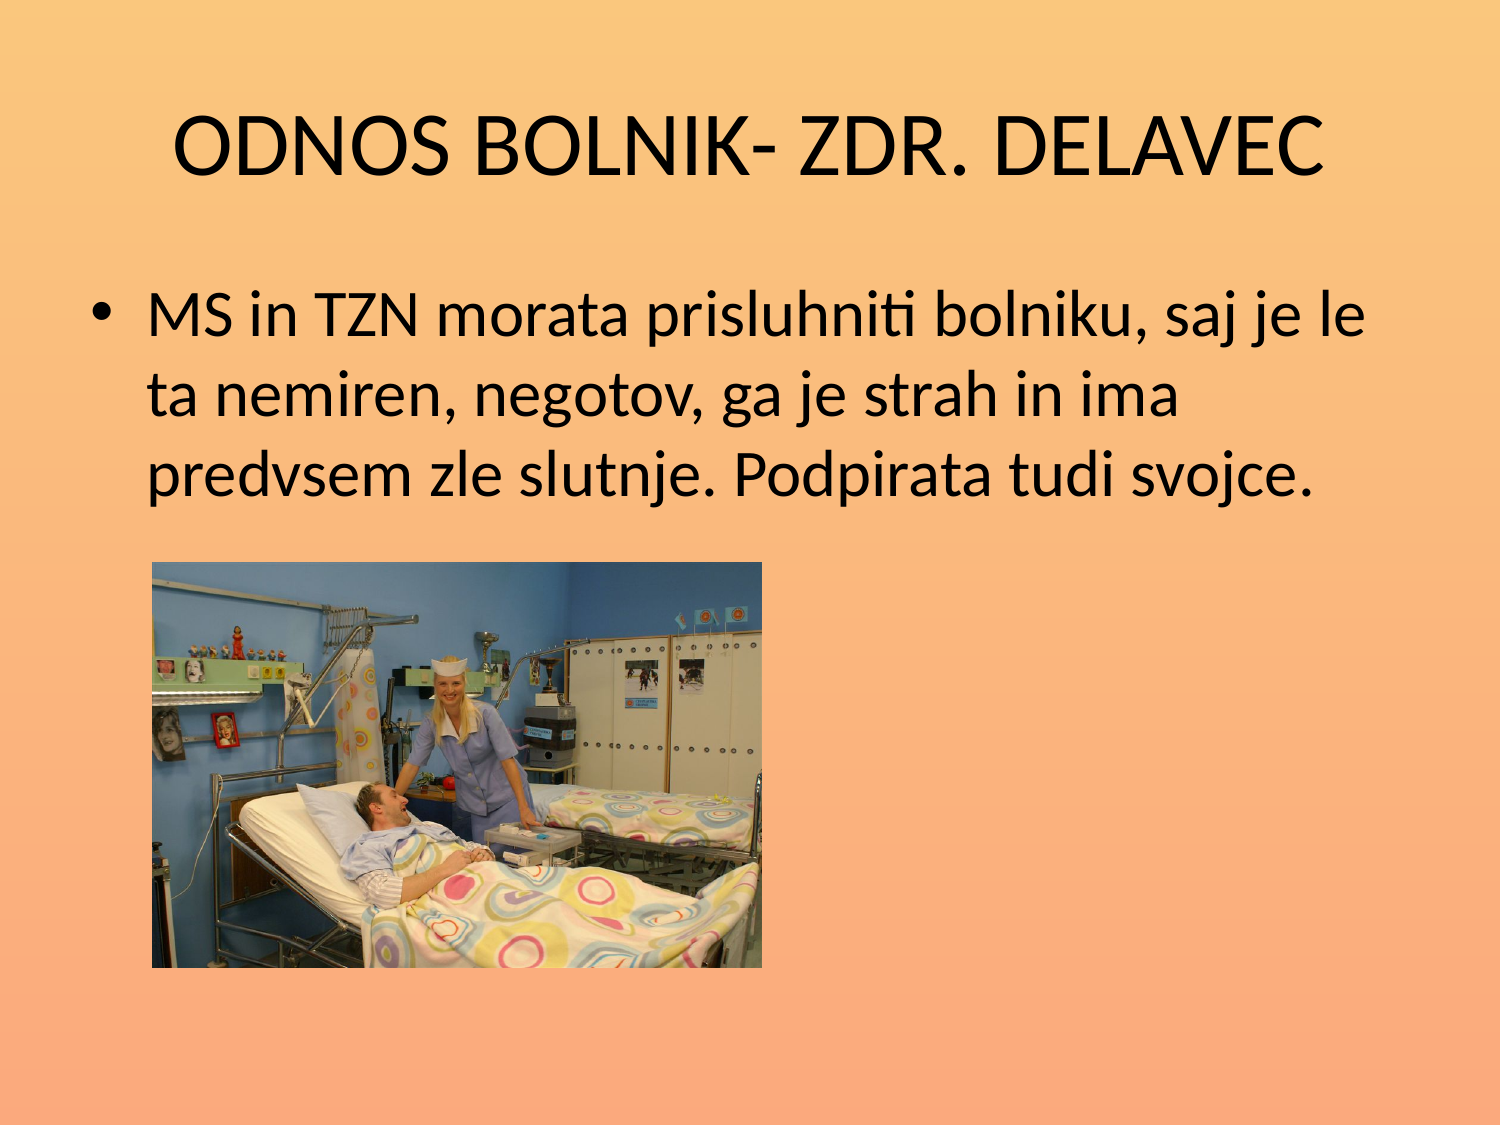

# ODNOS BOLNIK- ZDR. DELAVEC
MS in TZN morata prisluhniti bolniku, saj je le ta nemiren, negotov, ga je strah in ima predvsem zle slutnje. Podpirata tudi svojce.